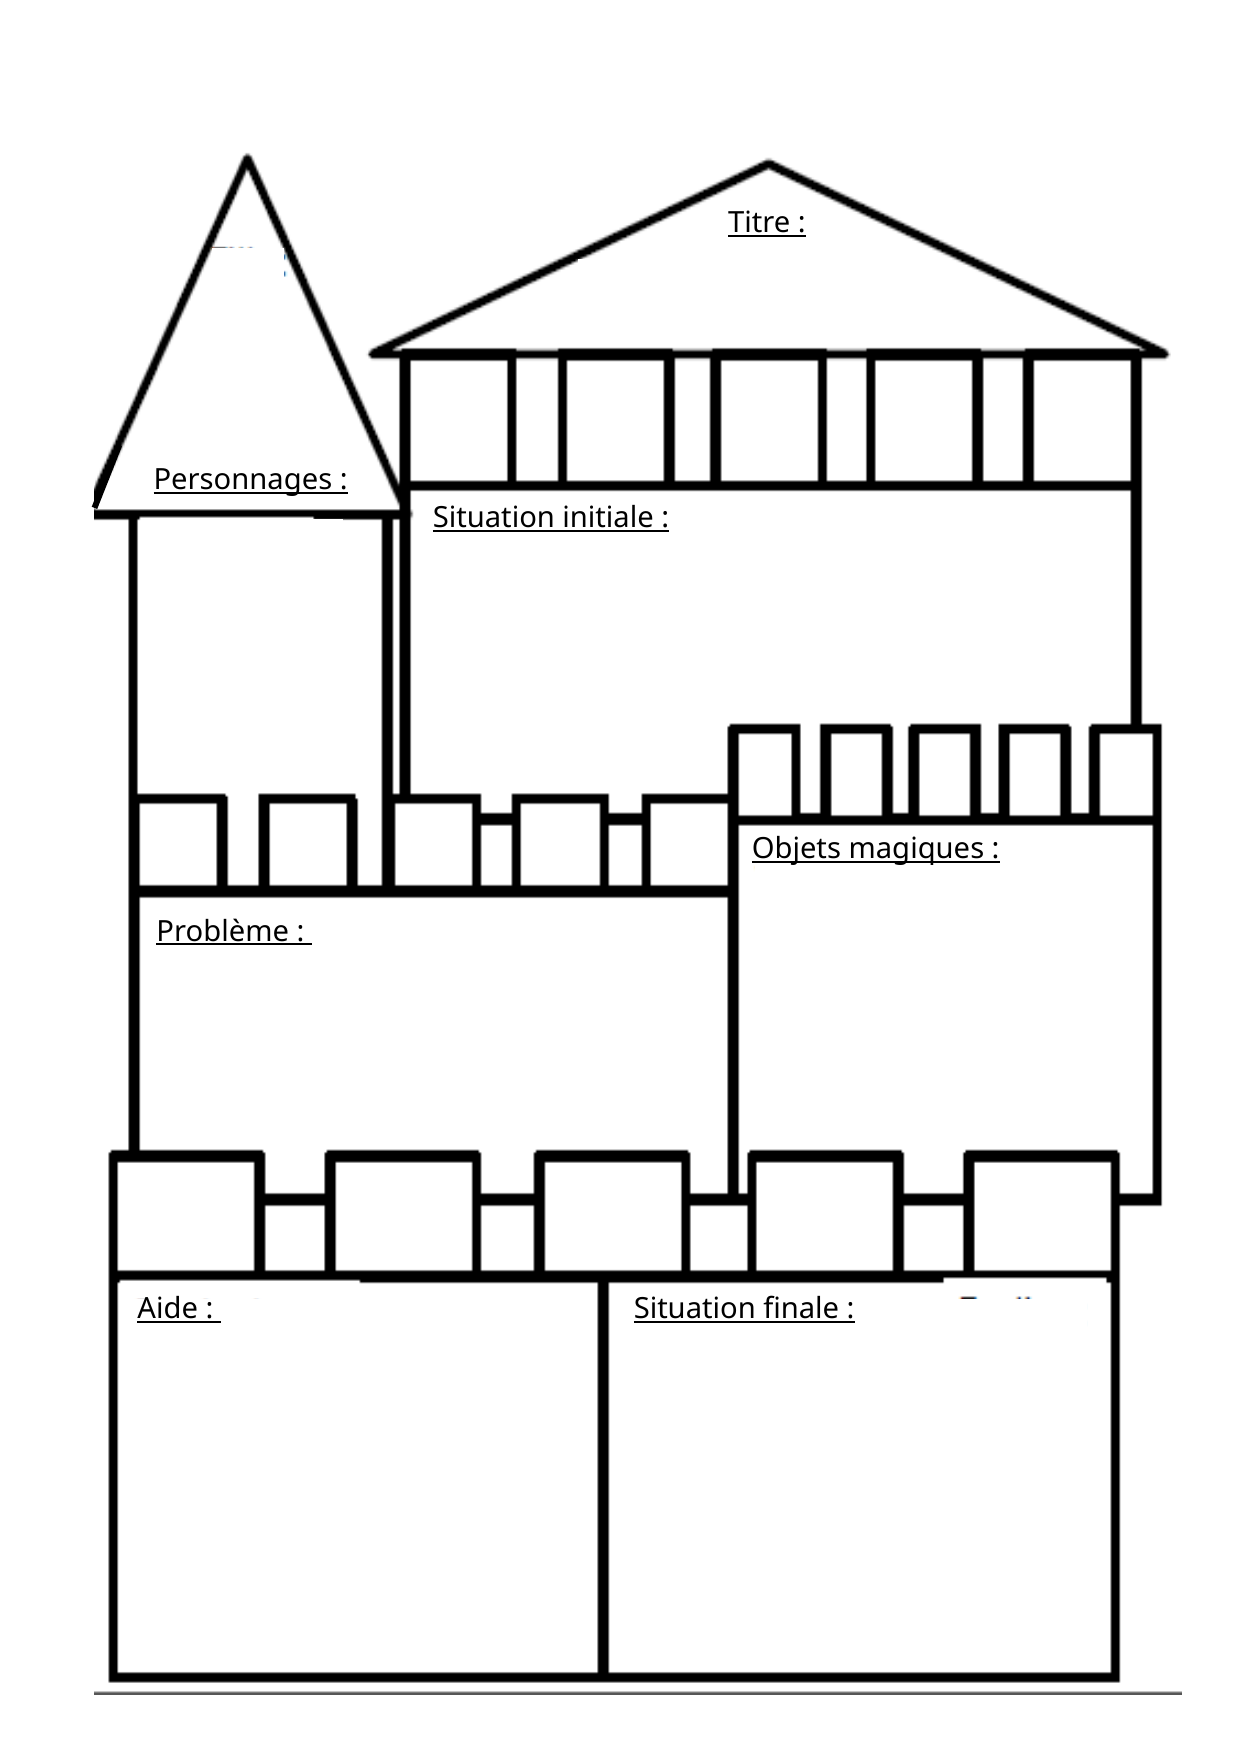

Titre :
Personnages :
Situation initiale :
Objets magiques :
Problème :
Aide :
Situation finale :